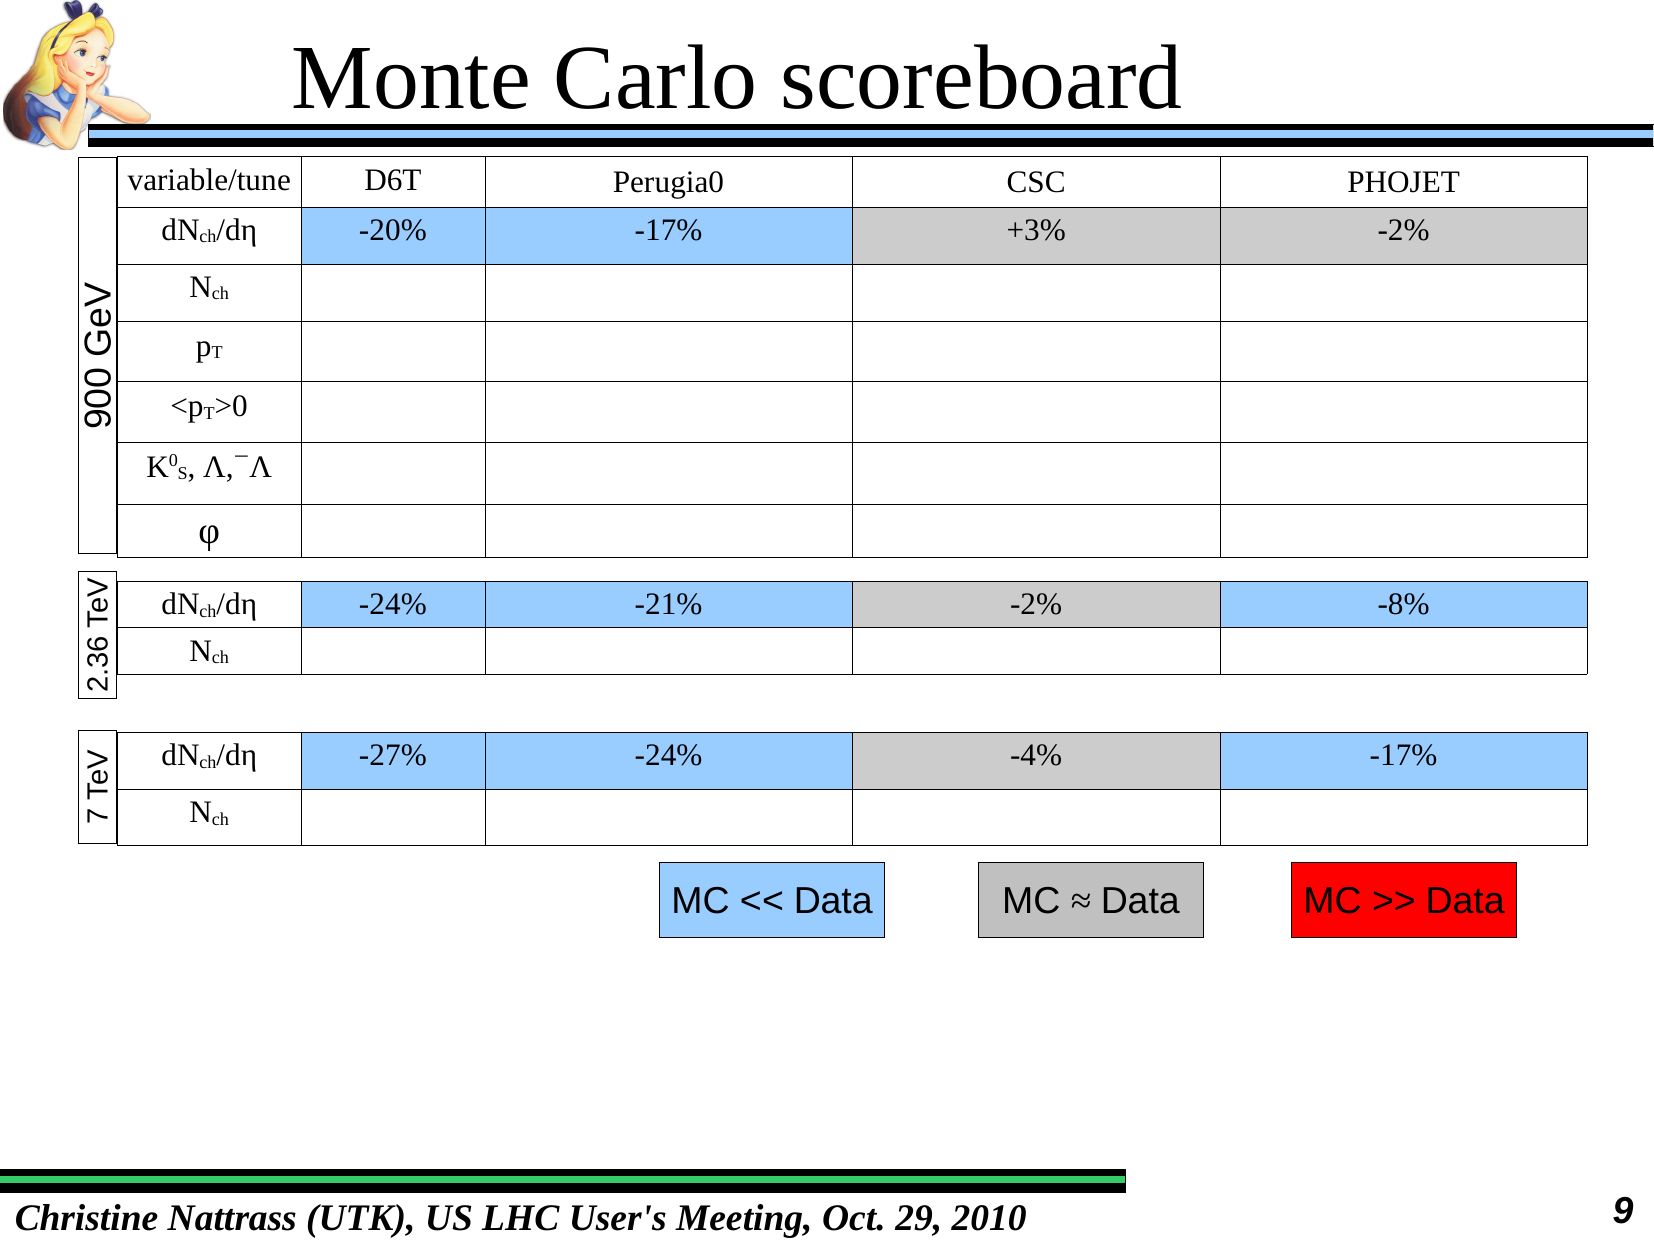

# Monte Carlo scoreboard
| variable/tune | D6T | Perugia0 | CSC | PHOJET |
| --- | --- | --- | --- | --- |
| dNch/dη | -20% | -17% | +3% | -2% |
| Nch | | | | |
| pT | | | | |
| <pT>0 | | | | |
| K0S, Λ,`Λ | | | | |
| φ | | | | |
900 GeV
| | | | | | | | |
| --- | --- | --- | --- | --- | --- | --- | --- |
| dNch/dη | -24% | -21% | | -2% | | -8% | |
| Nch | | | | | | | |
| | | | | | | | |
| | | | | | | | |
| | | | | | | | |
| | | | | | | | |
2.36 TeV
| | | | | | | | |
| --- | --- | --- | --- | --- | --- | --- | --- |
| dNch/dη | -27% | -24% | | -4% | | -17% | |
| Nch | | | | | | | |
| | | | | | | | |
| | | | | | | | |
| | | | | | | | |
| | | | | | | | |
7 TeV
MC << Data
MC ≈ Data
MC >> Data
9